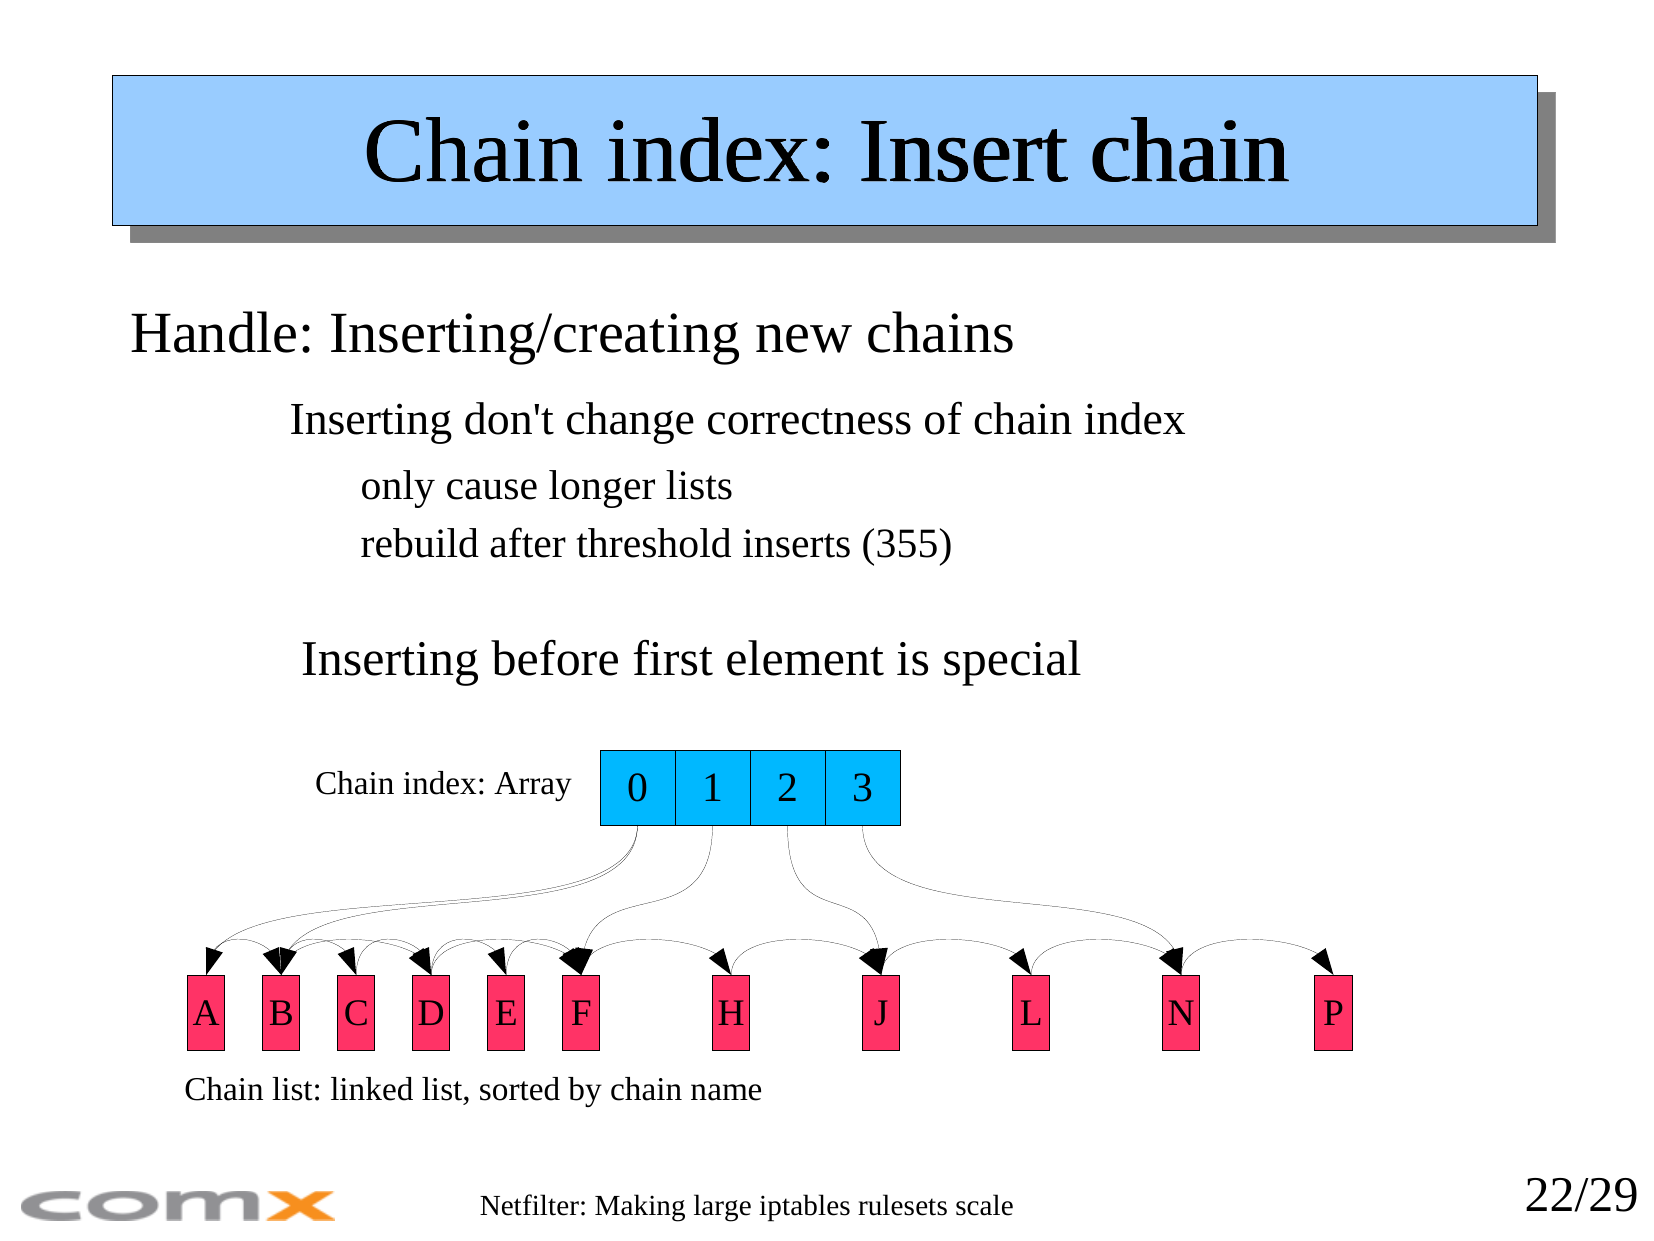

# Chain index: Insert chain
Handle: Inserting/creating new chains
Inserting don't change correctness of chain index
only cause longer lists
rebuild after threshold inserts (355)
 Inserting before first element is special
Chain index: Array
0
1
2
3
A
B
C
D
E
F
H
J
L
N
P
Chain list: linked list, sorted by chain name